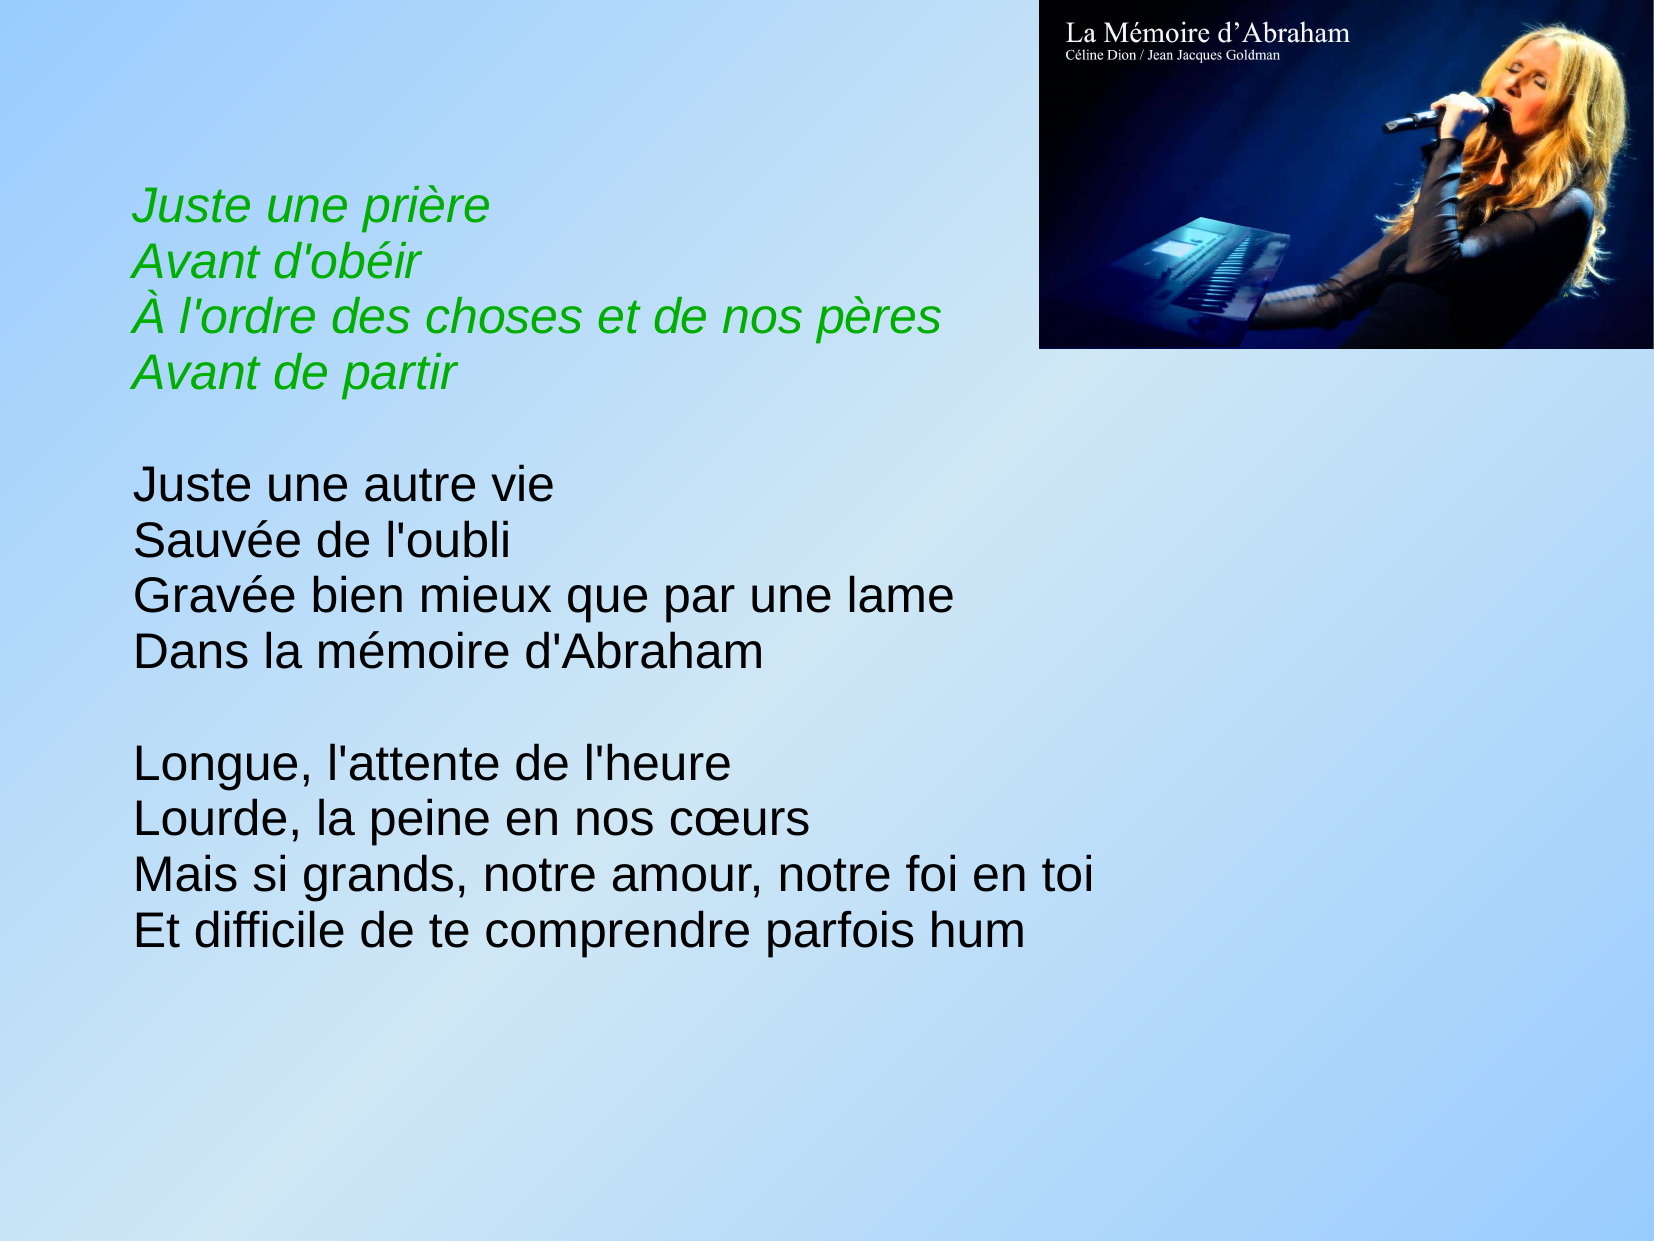

Juste une prière
Avant d'obéir
À l'ordre des choses et de nos pères
Avant de partir
Juste une autre vie
Sauvée de l'oubli
Gravée bien mieux que par une lame
Dans la mémoire d'Abraham
Longue, l'attente de l'heure
Lourde, la peine en nos cœurs
Mais si grands, notre amour, notre foi en toi
Et difficile de te comprendre parfois hum